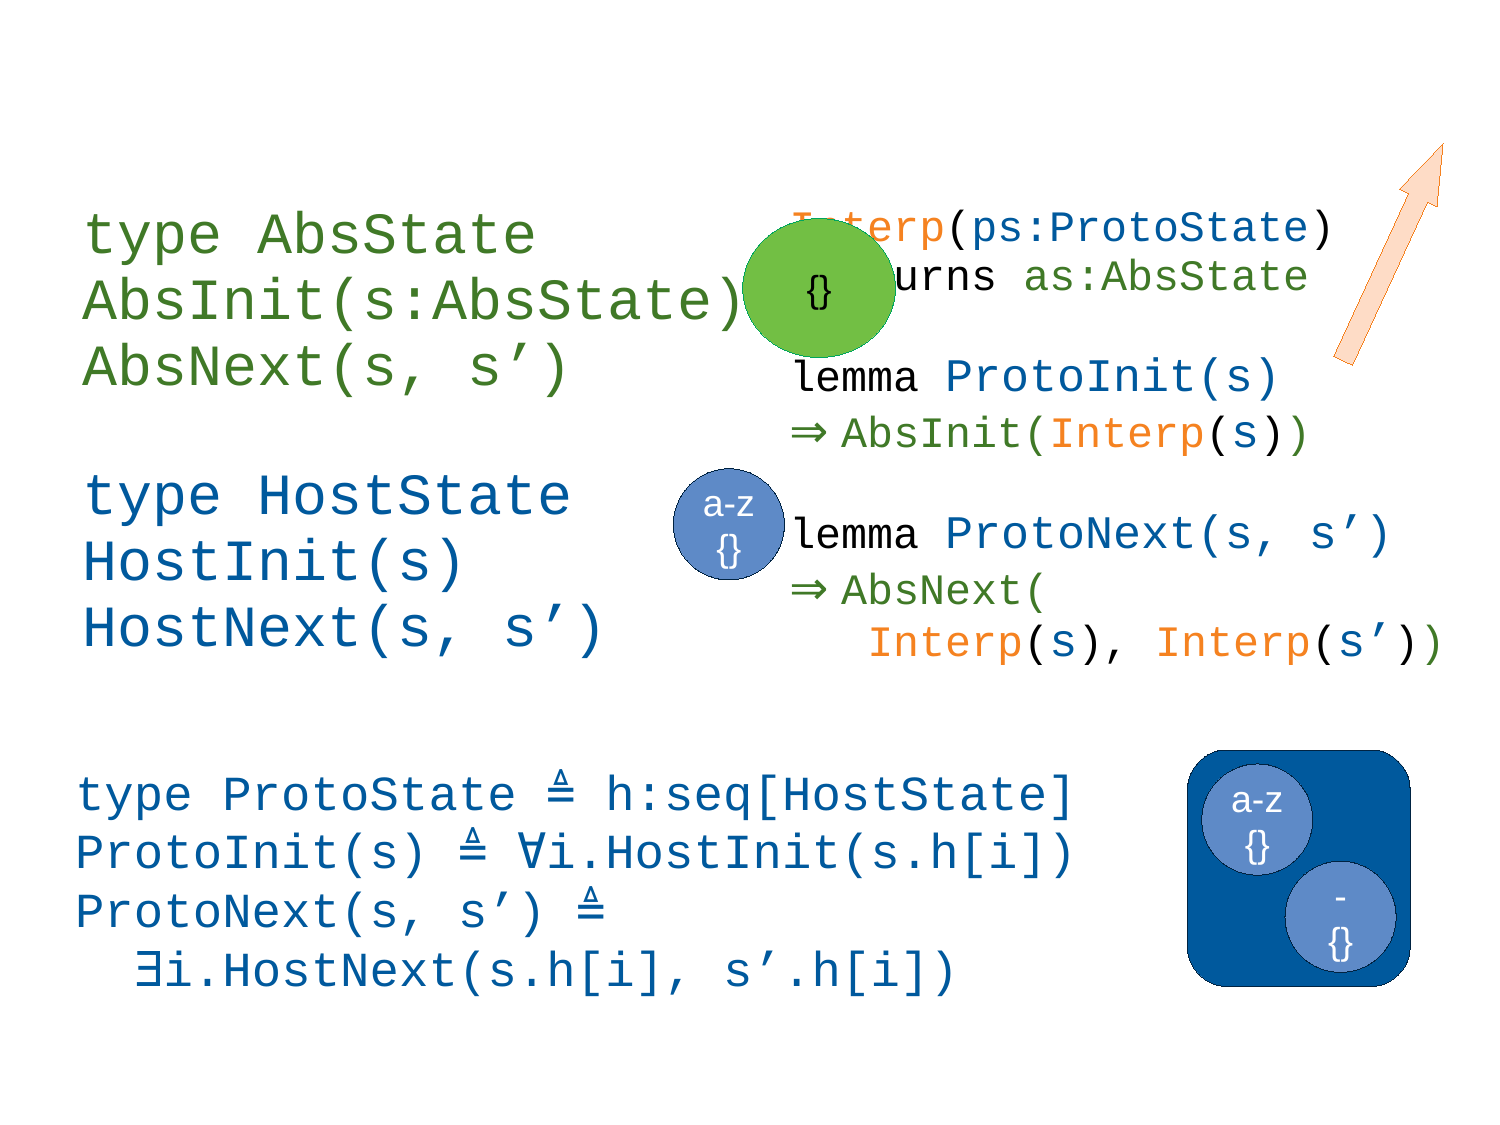

type AbsState
AbsInit(s:AbsState)
AbsNext(s, s’)
Interp(ps:ProtoState)
 returns as:AbsState
lemma ProtoInit(s)
⇒ AbsInit(Interp(s))
lemma ProtoNext(s, s’)
⇒ AbsNext(
 Interp(s), Interp(s’))
{}
type HostState
HostInit(s)
HostNext(s, s’)
a-z
{}
a-z
{}
-
{}
type ProtoState ≜ h:seq[HostState]
ProtoInit(s) ≜ ∀i.HostInit(s.h[i])
ProtoNext(s, s’) ≜
 ∃i.HostNext(s.h[i], s’.h[i])